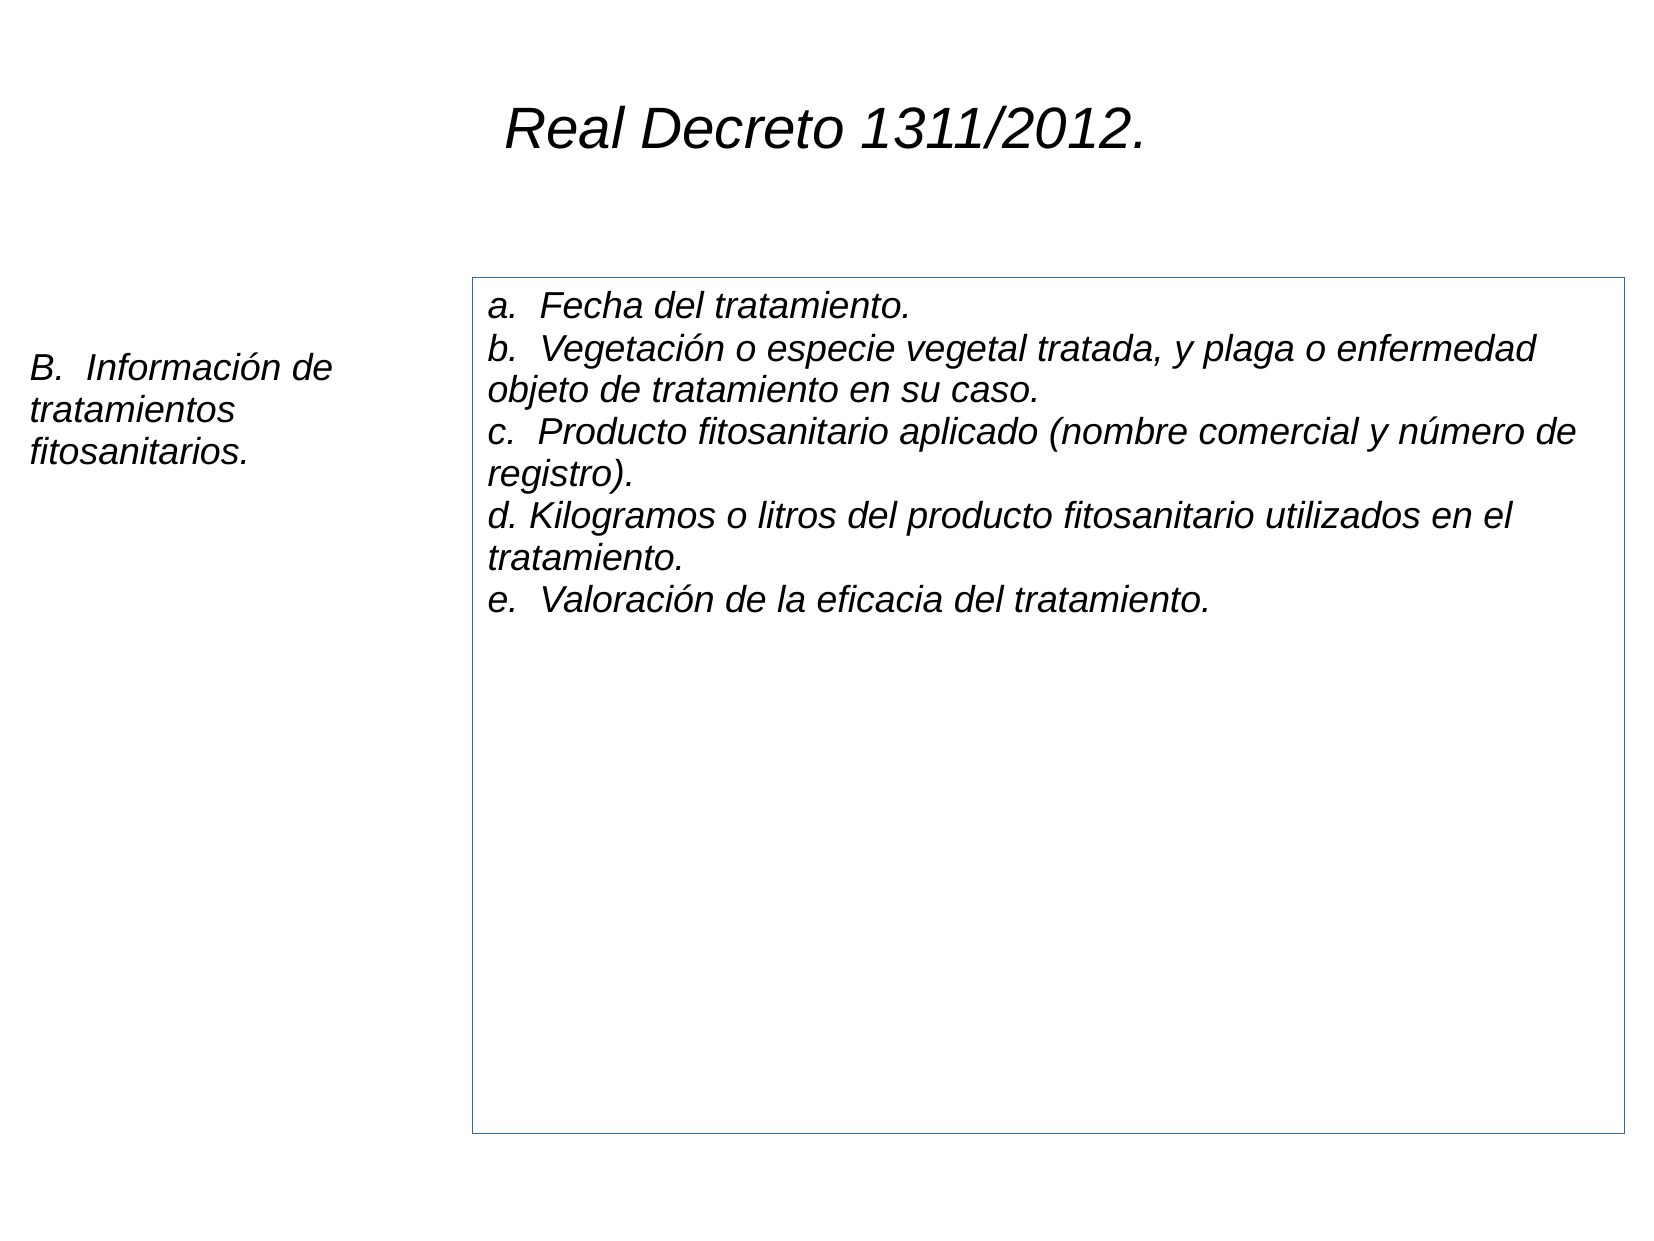

# Real Decreto 1311/2012.
B. Información de tratamientos fitosanitarios.
a. Fecha del tratamiento.
b. Vegetación o especie vegetal tratada, y plaga o enfermedad objeto de tratamiento en su caso.
c. Producto fitosanitario aplicado (nombre comercial y número de registro).
d. Kilogramos o litros del producto fitosanitario utilizados en el tratamiento.
e. Valoración de la eficacia del tratamiento.